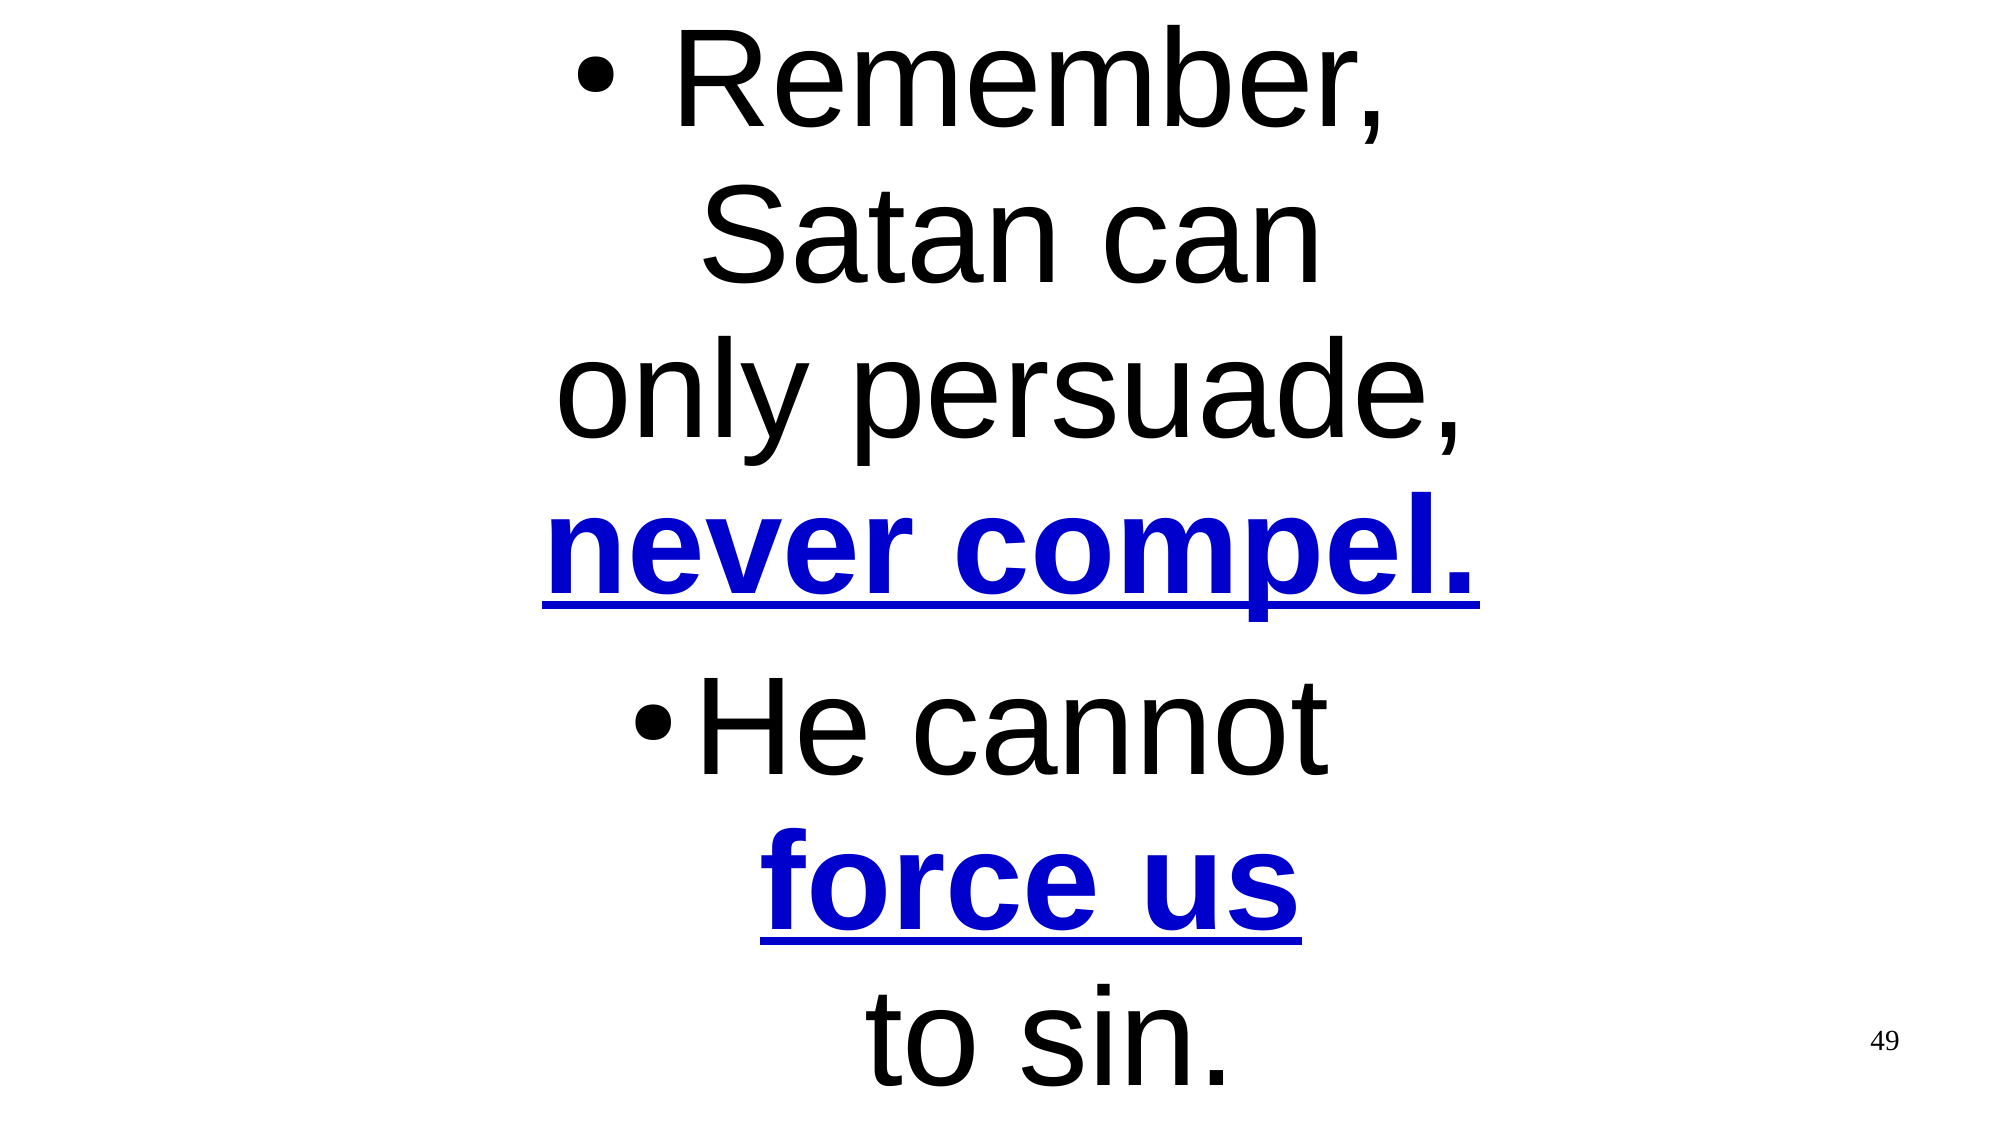

# Remember, Satan can only persuade, never compel.
He cannot
force us
 to sin.
49